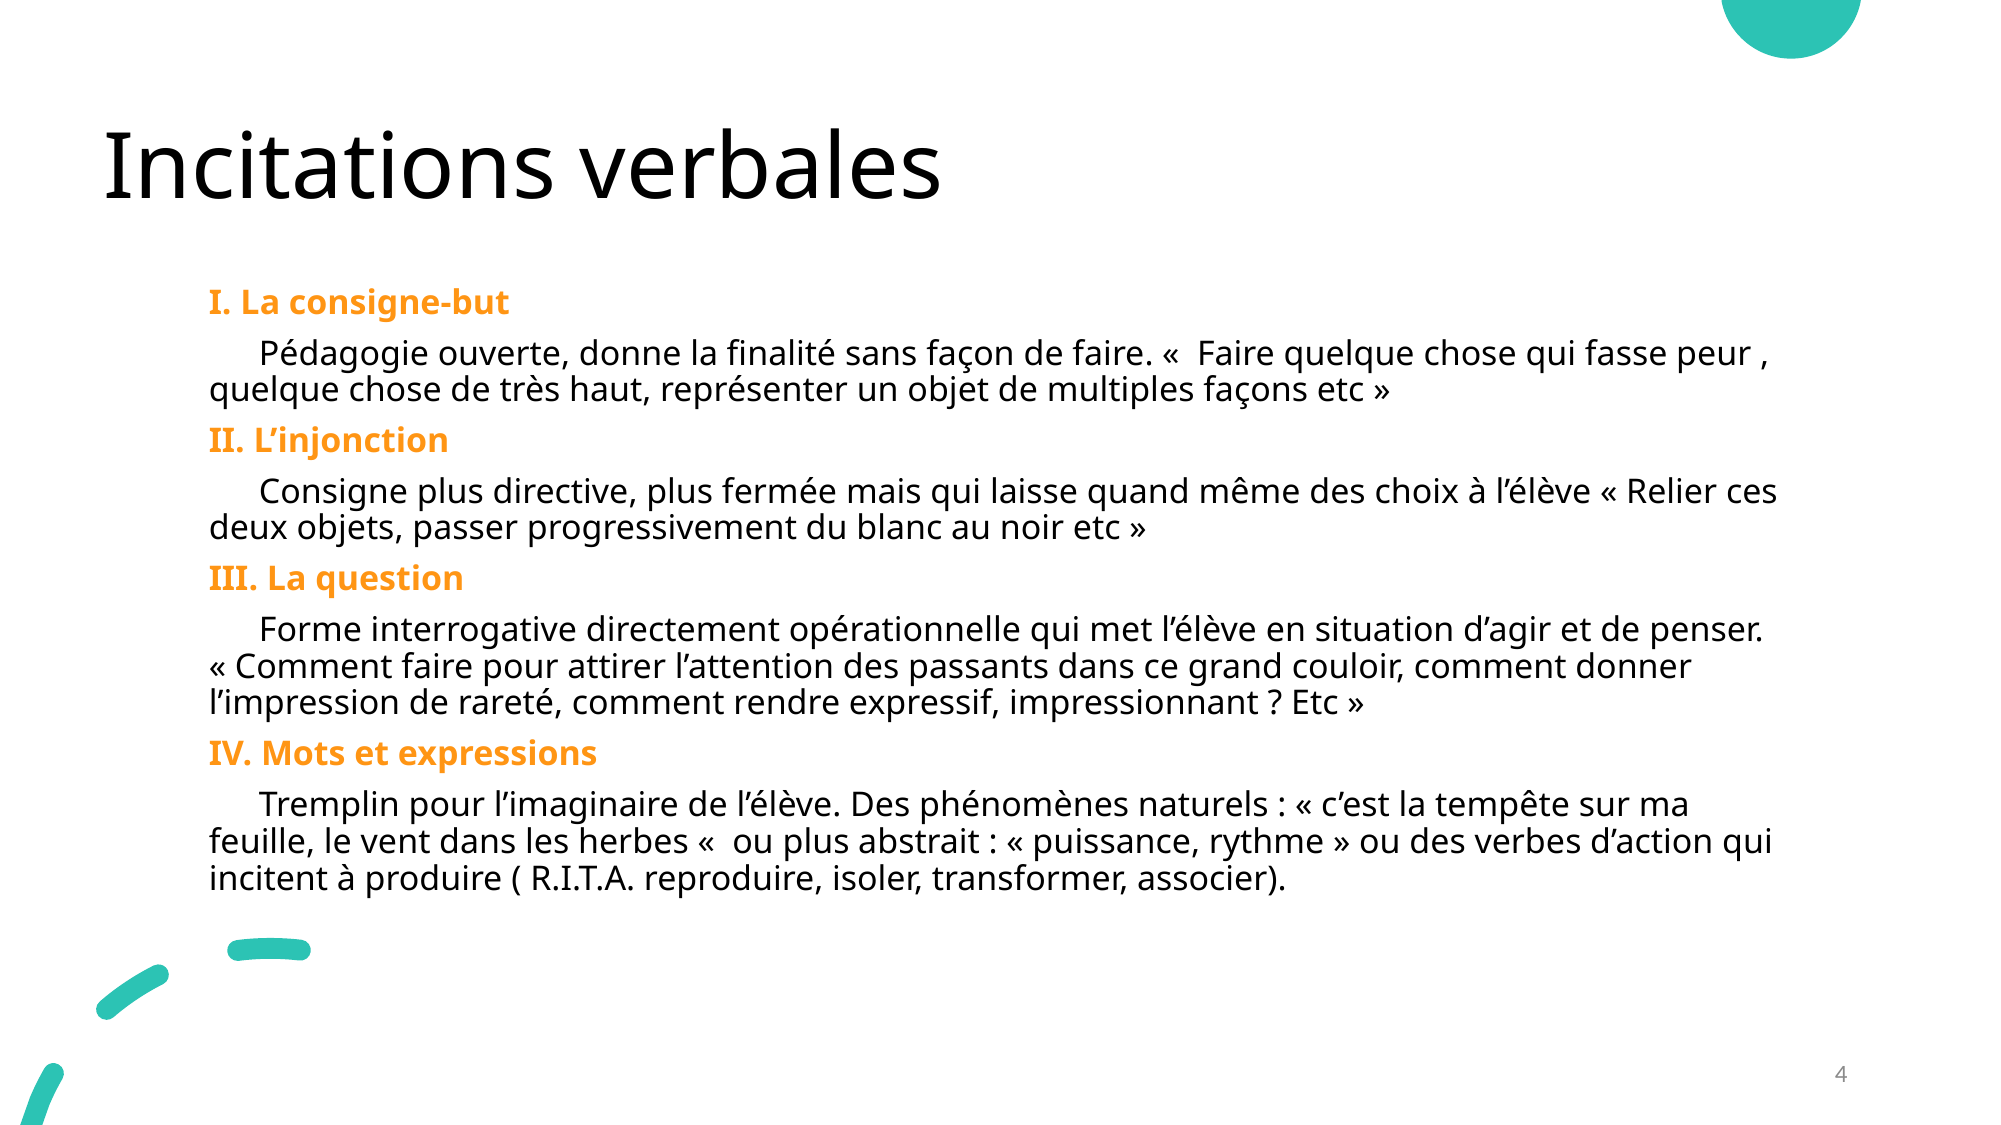

# Incitations verbales
I. La consigne-but
	Pédagogie ouverte, donne la finalité sans façon de faire. «  Faire quelque chose qui fasse peur , quelque chose de très haut, représenter un objet de multiples façons etc »
II. L’injonction
	Consigne plus directive, plus fermée mais qui laisse quand même des choix à l’élève « Relier ces deux objets, passer progressivement du blanc au noir etc »
III. La question
	Forme interrogative directement opérationnelle qui met l’élève en situation d’agir et de penser. « Comment faire pour attirer l’attention des passants dans ce grand couloir, comment donner l’impression de rareté, comment rendre expressif, impressionnant ? Etc »
IV. Mots et expressions
	Tremplin pour l’imaginaire de l’élève. Des phénomènes naturels : « c’est la tempête sur ma feuille, le vent dans les herbes «  ou plus abstrait : « puissance, rythme » ou des verbes d’action qui incitent à produire ( R.I.T.A. reproduire, isoler, transformer, associer).